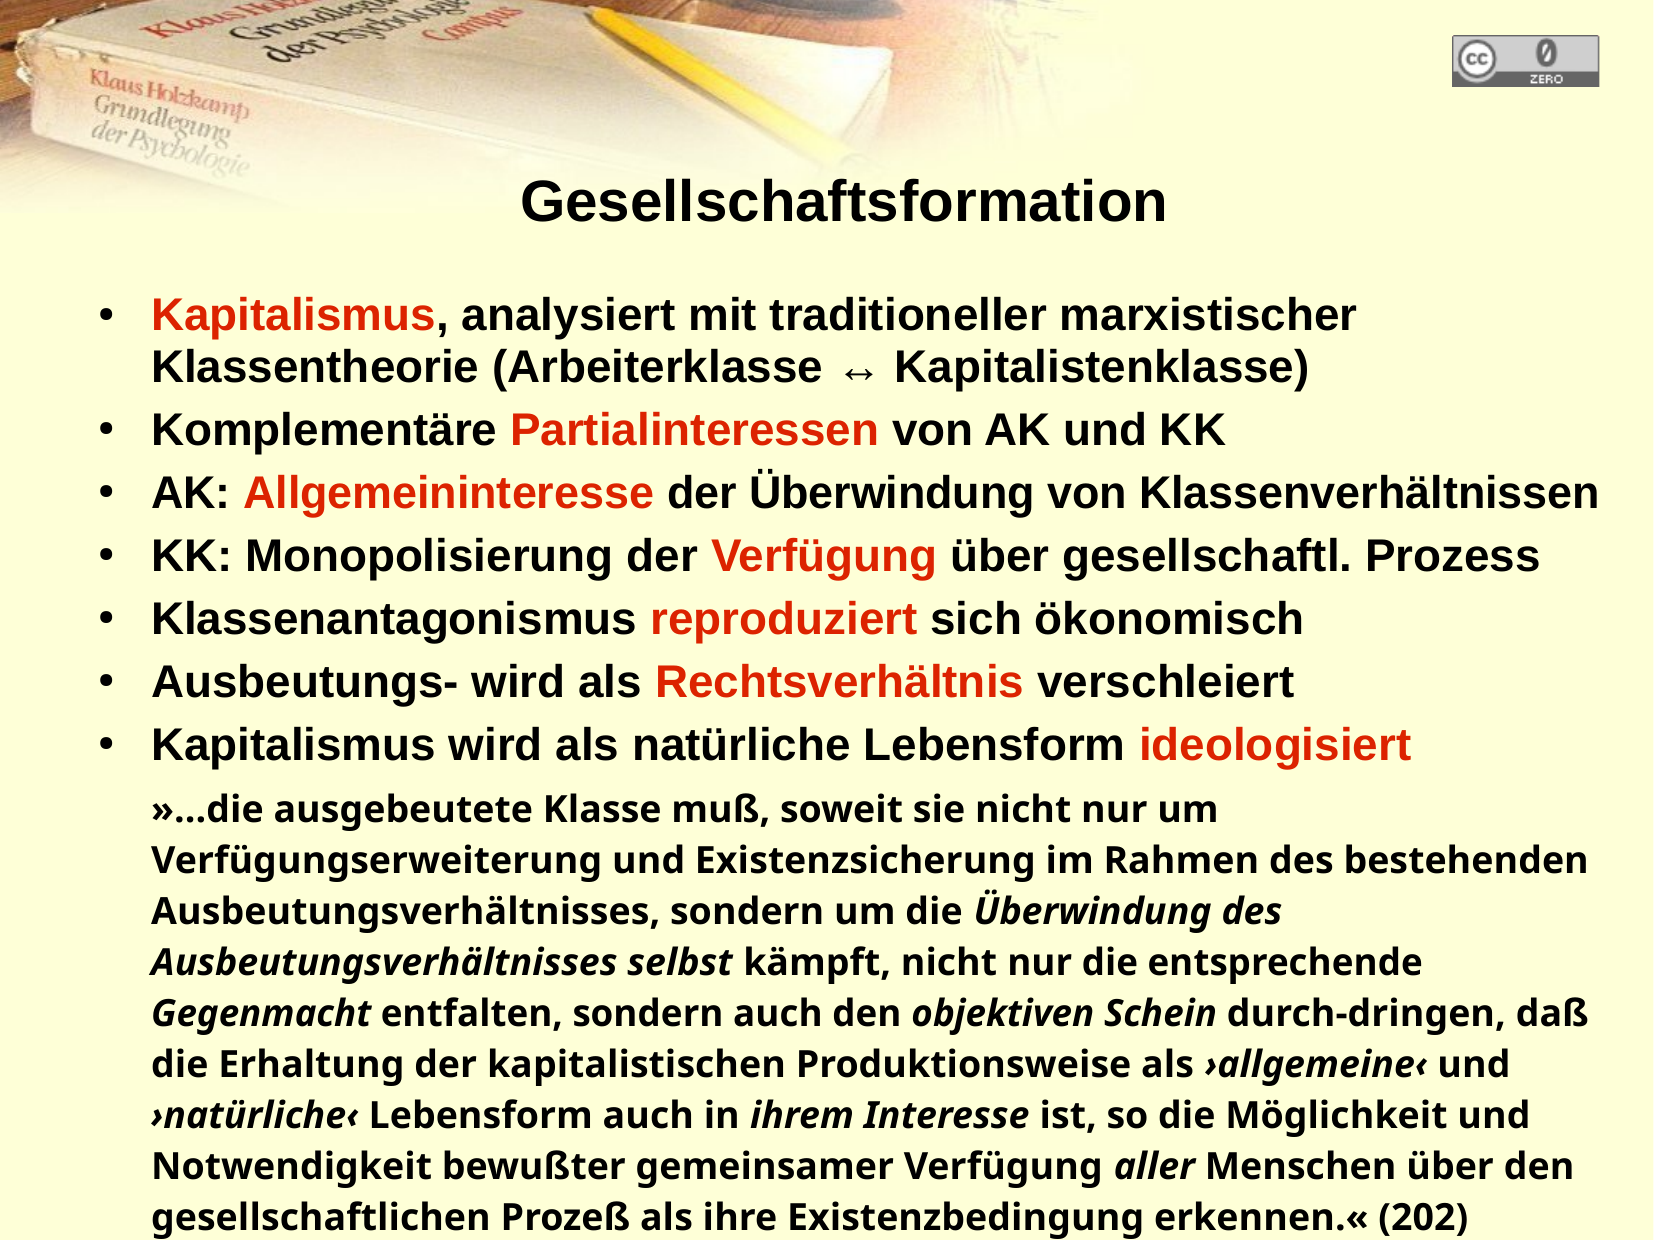

# Gesellschaftsformation
Kapitalismus, analysiert mit traditioneller marxistischer Klassentheorie (Arbeiterklasse ↔ Kapitalistenklasse)
Komplementäre Partialinteressen von AK und KK
AK: Allgemeininteresse der Überwindung von Klassenverhältnissen
KK: Monopolisierung der Verfügung über gesellschaftl. Prozess
Klassenantagonismus reproduziert sich ökonomisch
Ausbeutungs- wird als Rechtsverhältnis verschleiert
Kapitalismus wird als natürliche Lebensform ideologisiert
»...die ausgebeutete Klasse muß, soweit sie nicht nur um Verfügungserweiterung und Existenzsicherung im Rahmen des bestehenden Ausbeutungsverhältnisses, sondern um die Überwindung des Ausbeutungsverhältnisses selbst kämpft, nicht nur die entsprechende Gegenmacht entfalten, sondern auch den objektiven Schein durch-dringen, daß die Erhaltung der kapitalistischen Produktionsweise als ›allgemeine‹ und ›natürliche‹ Lebensform auch in ihrem Interesse ist, so die Möglichkeit und Notwendigkeit bewußter gemeinsamer Verfügung aller Menschen über den gesellschaftlichen Prozeß als ihre Existenzbedingung erkennen.« (202)